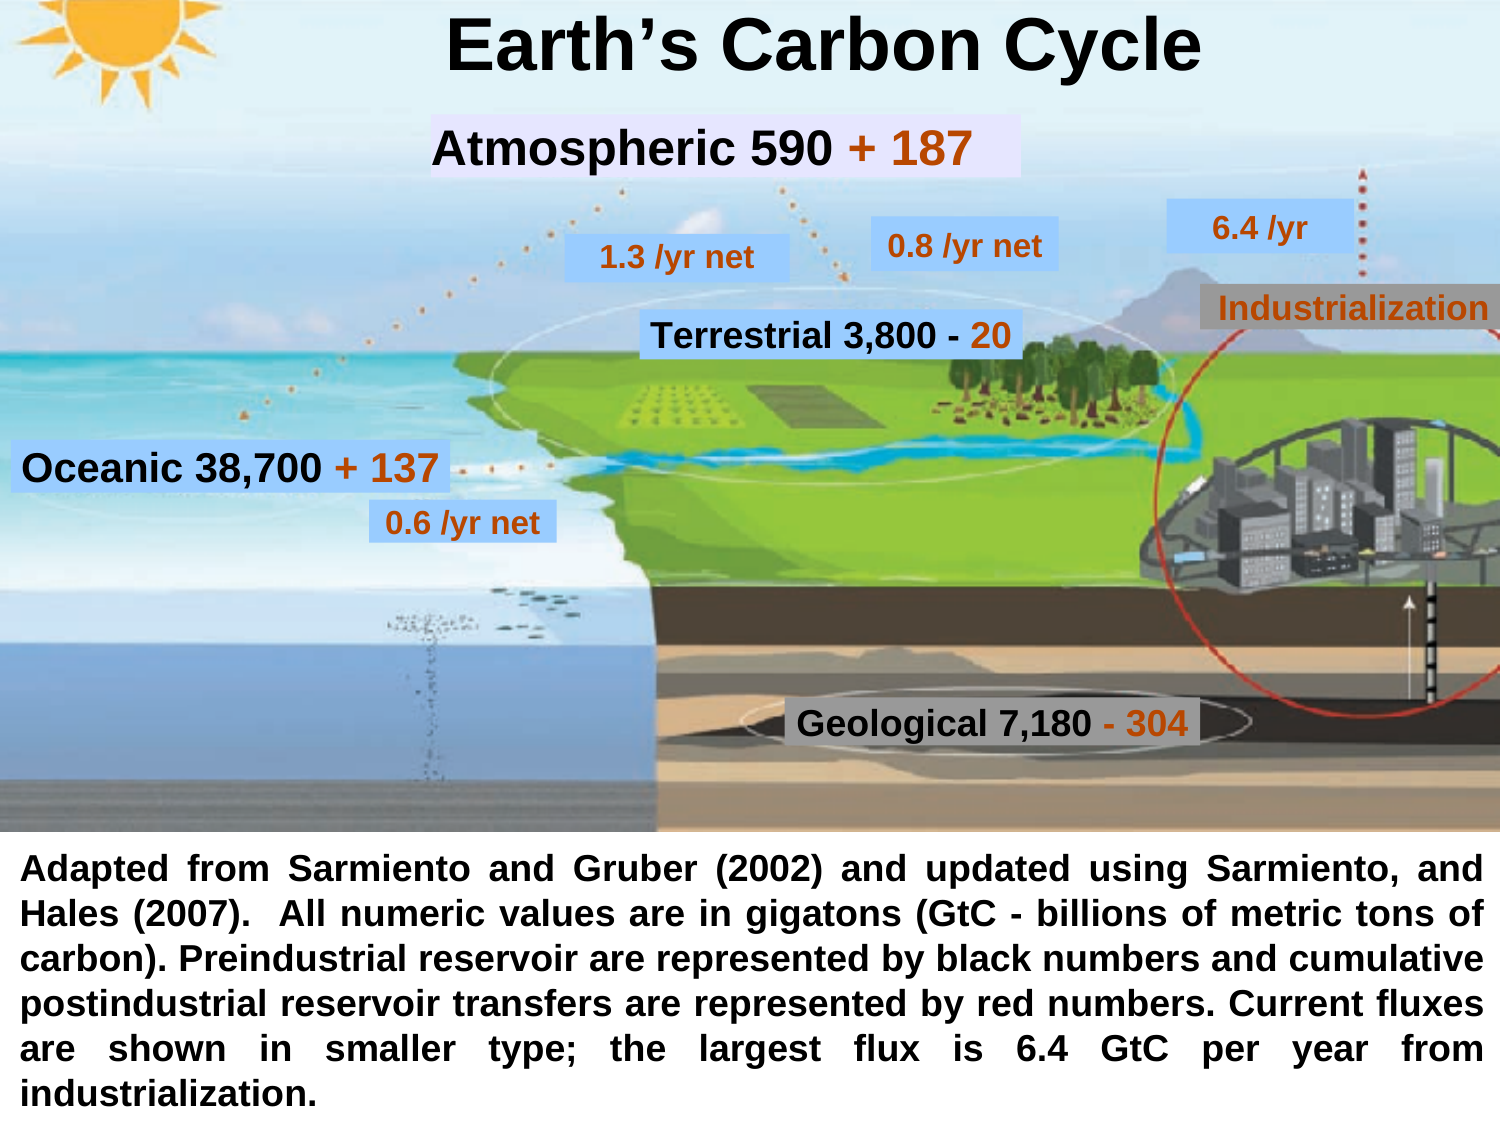

Earth’s Carbon Cycle
Atmospheric 590 + 187
6.4 /yr
0.8 /yr net
1.3 /yr net
Industrialization
Terrestrial 3,800 - 20
Oceanic 38,700 + 137
0.6 /yr net
Geological 7,180 - 304
Adapted from Sarmiento and Gruber (2002) and updated using Sarmiento, and Hales (2007). All numeric values are in gigatons (GtC - billions of metric tons of carbon). Preindustrial reservoir are represented by black numbers and cumulative postindustrial reservoir transfers are represented by red numbers. Current fluxes are shown in smaller type; the largest flux is 6.4 GtC per year from industrialization.